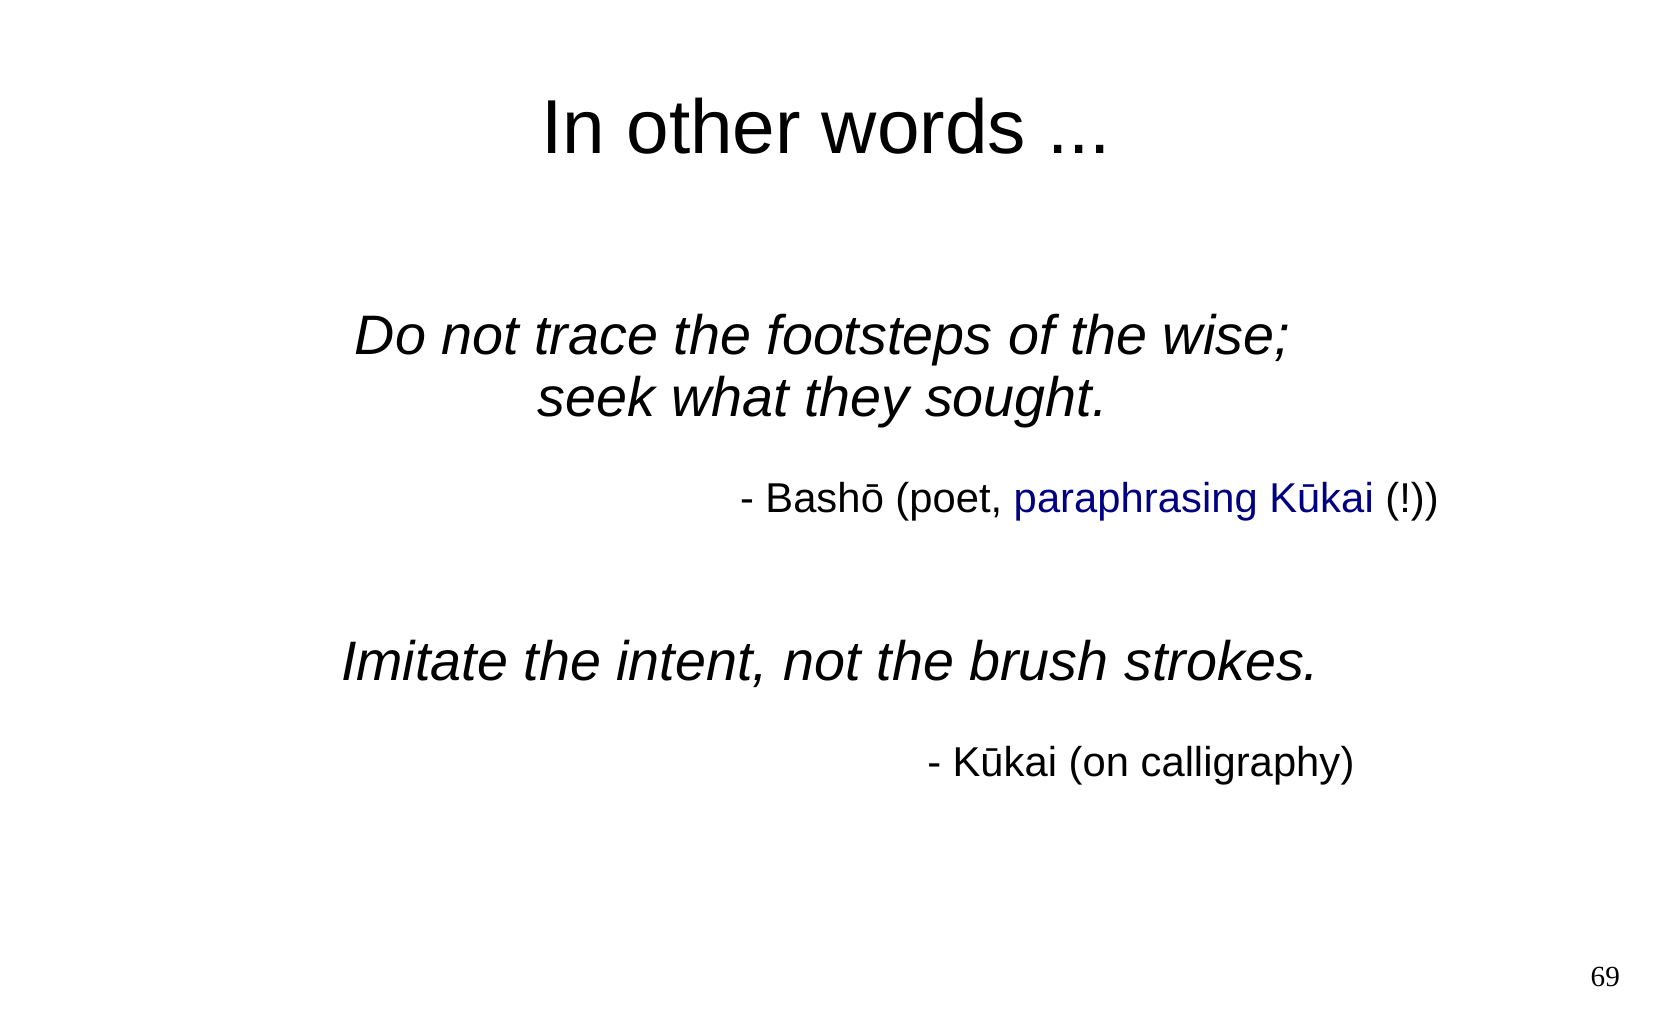

# In other words ...
Do not trace the footsteps of the wise;
seek what they sought.
- Bashō (poet, paraphrasing Kūkai (!))
Imitate the intent, not the brush strokes.
- Kūkai (on calligraphy)